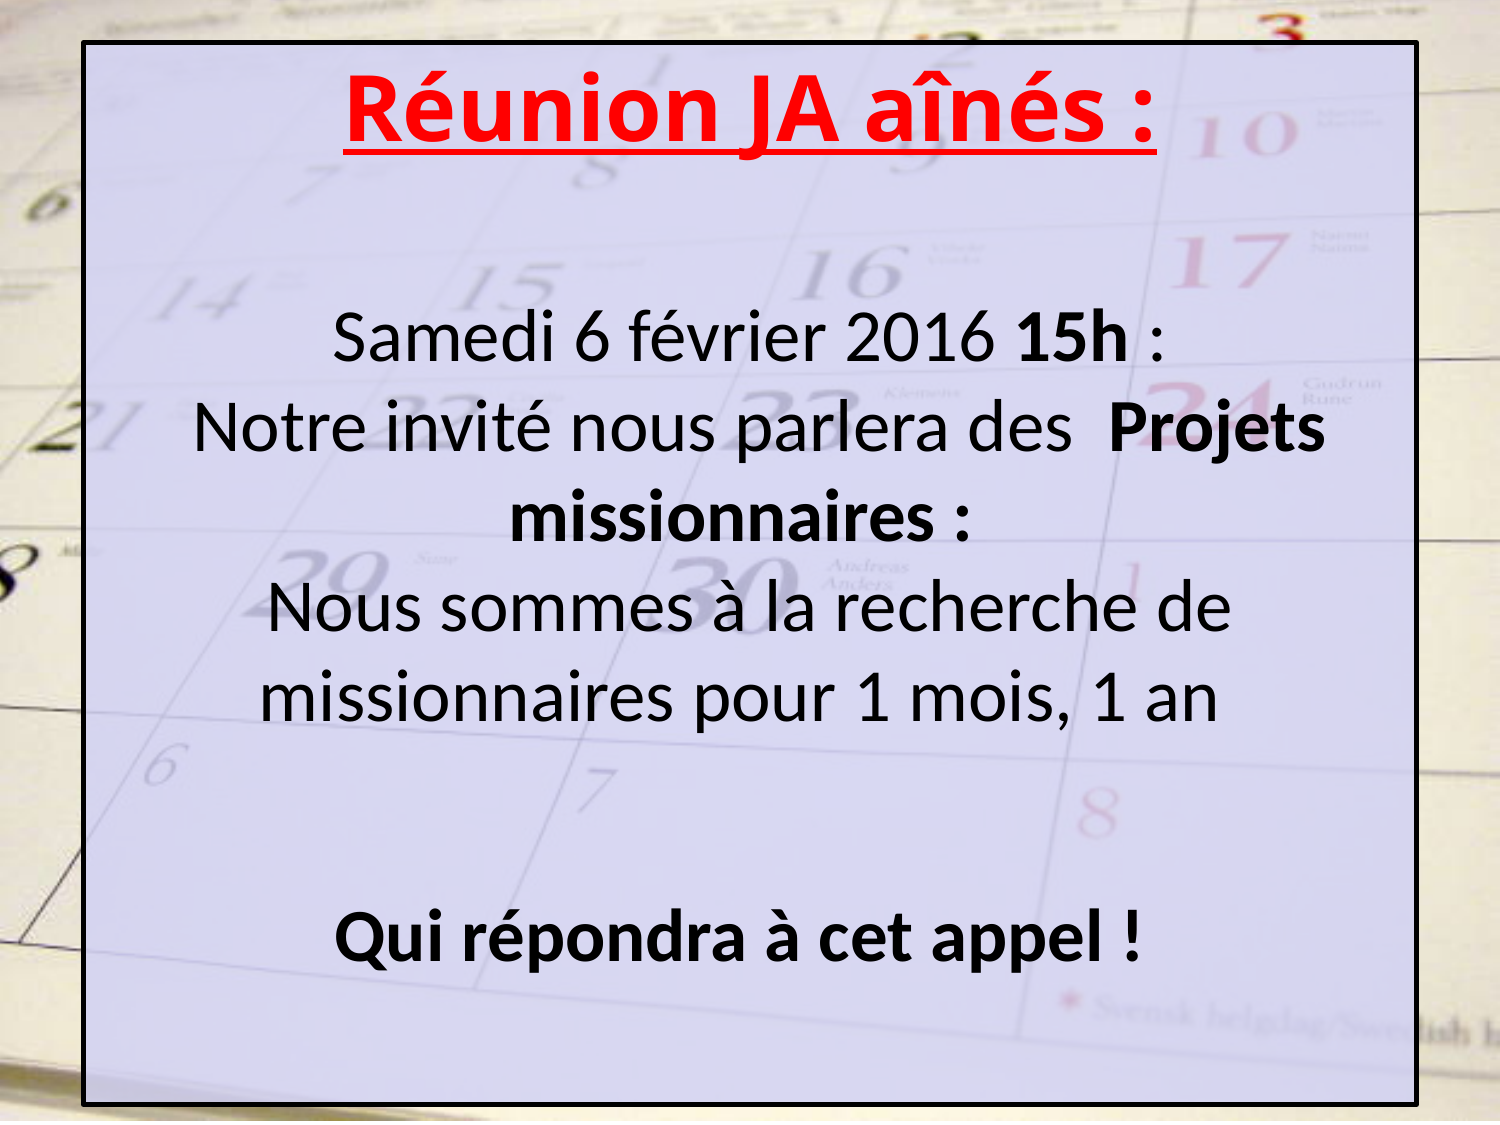

Réunion JA aînés :
Samedi 6 février 2016 15h :
 Notre invité nous parlera des  Projets missionnaires :
Nous sommes à la recherche de missionnaires pour 1 mois, 1 an
Qui répondra à cet appel !